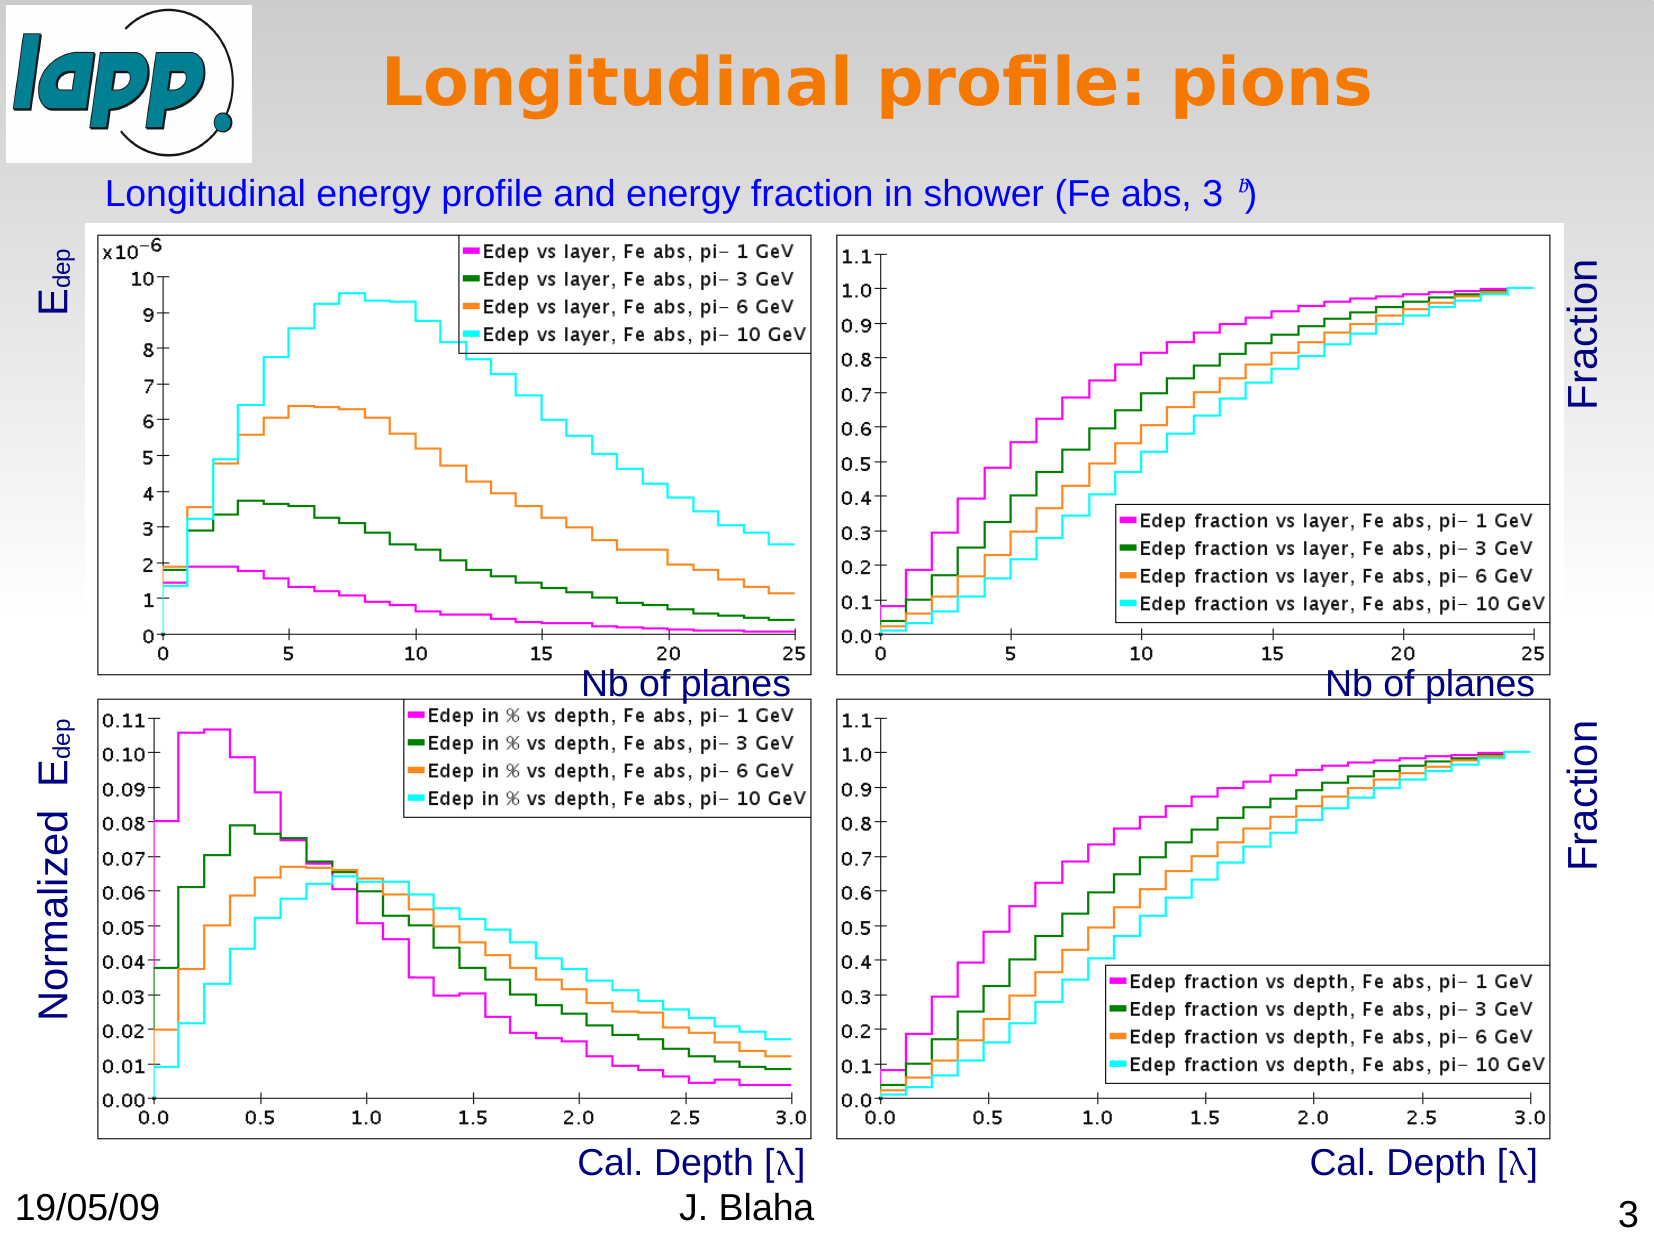

# Longitudinal profile: pions
Longitudinal energy profile and energy fraction in shower (Fe abs, 3 )
Fraction Fraction
Normalized Edep Edep
Nb of planes
Nb of planes
Cal. Depth []
Cal. Depth []
19/05/09
 J. Blaha